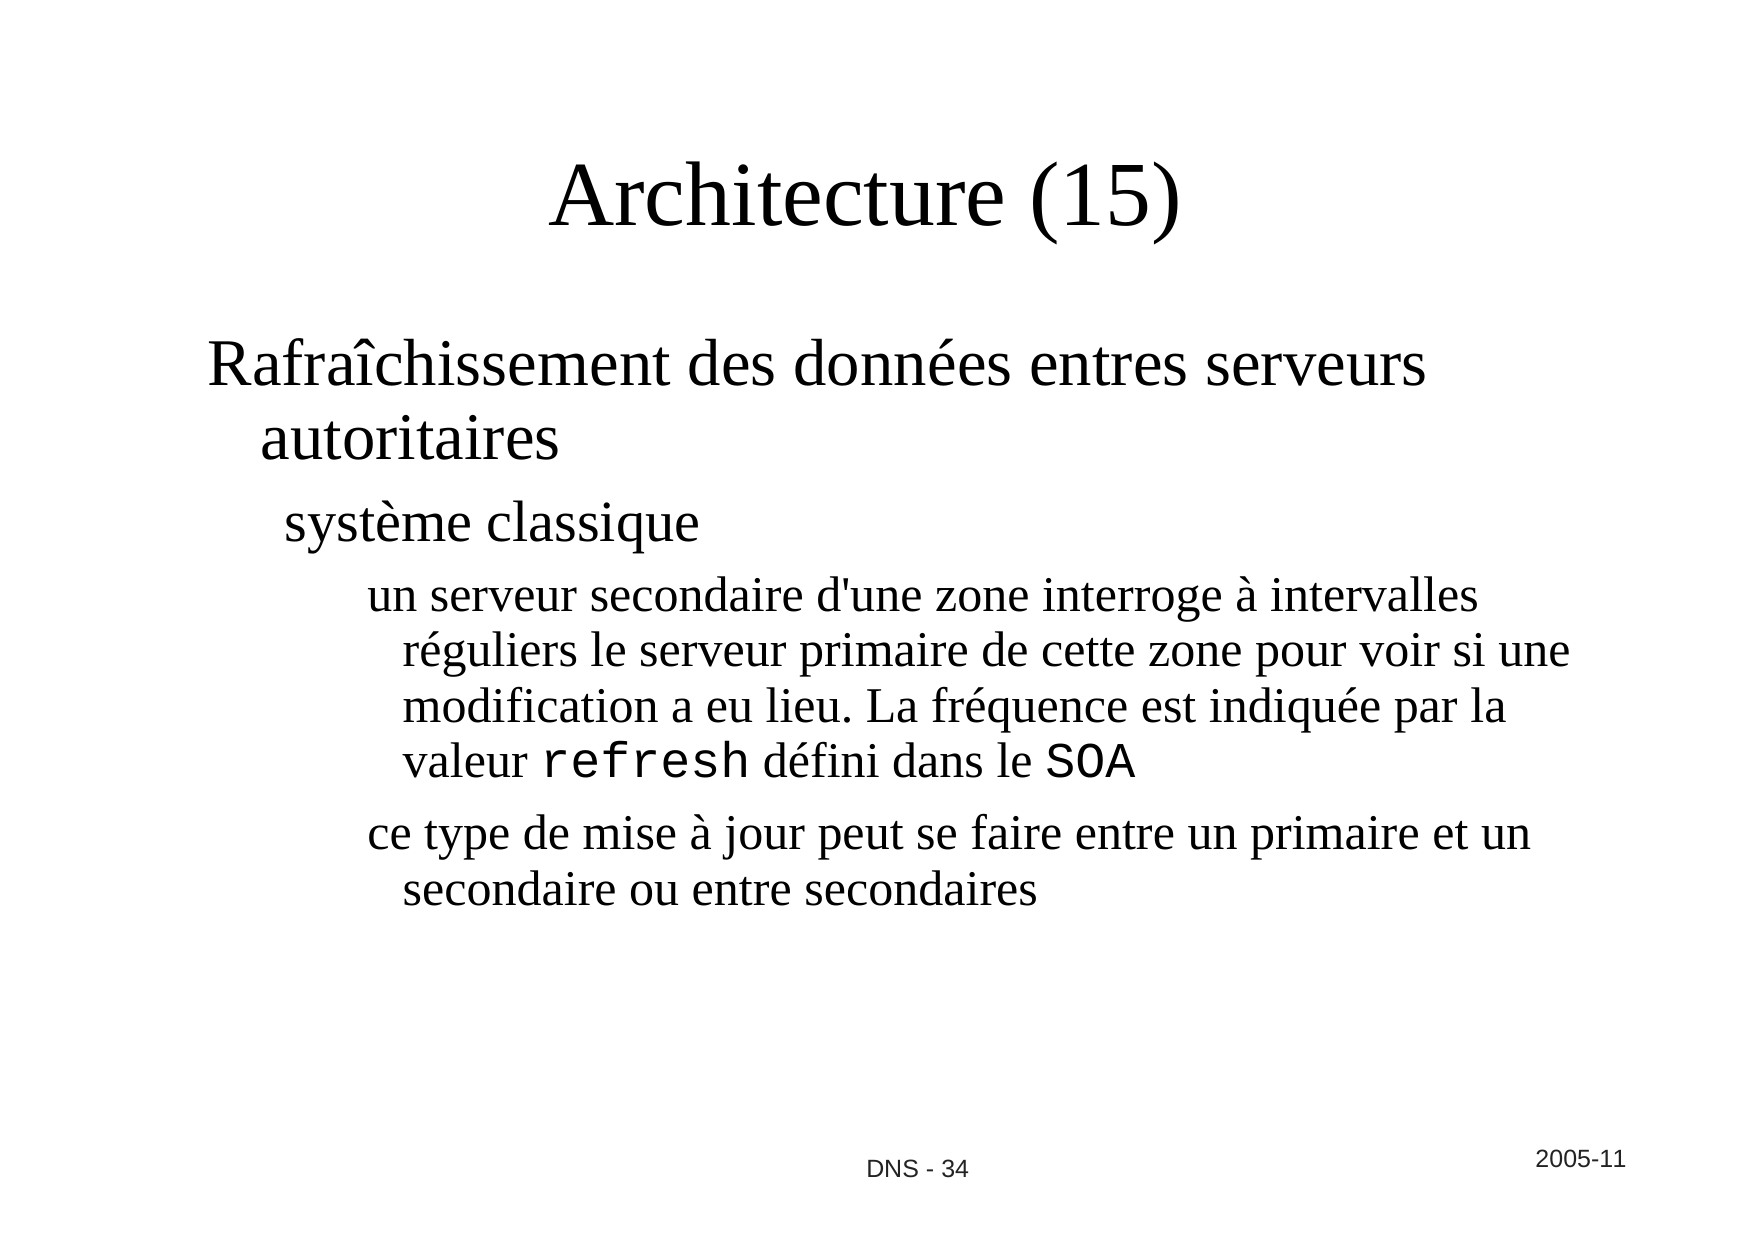

# Architecture (15)
Rafraîchissement des données entres serveurs autoritaires
système classique
un serveur secondaire d'une zone interroge à intervalles réguliers le serveur primaire de cette zone pour voir si une modification a eu lieu. La fréquence est indiquée par la valeur refresh défini dans le SOA
ce type de mise à jour peut se faire entre un primaire et un secondaire ou entre secondaires